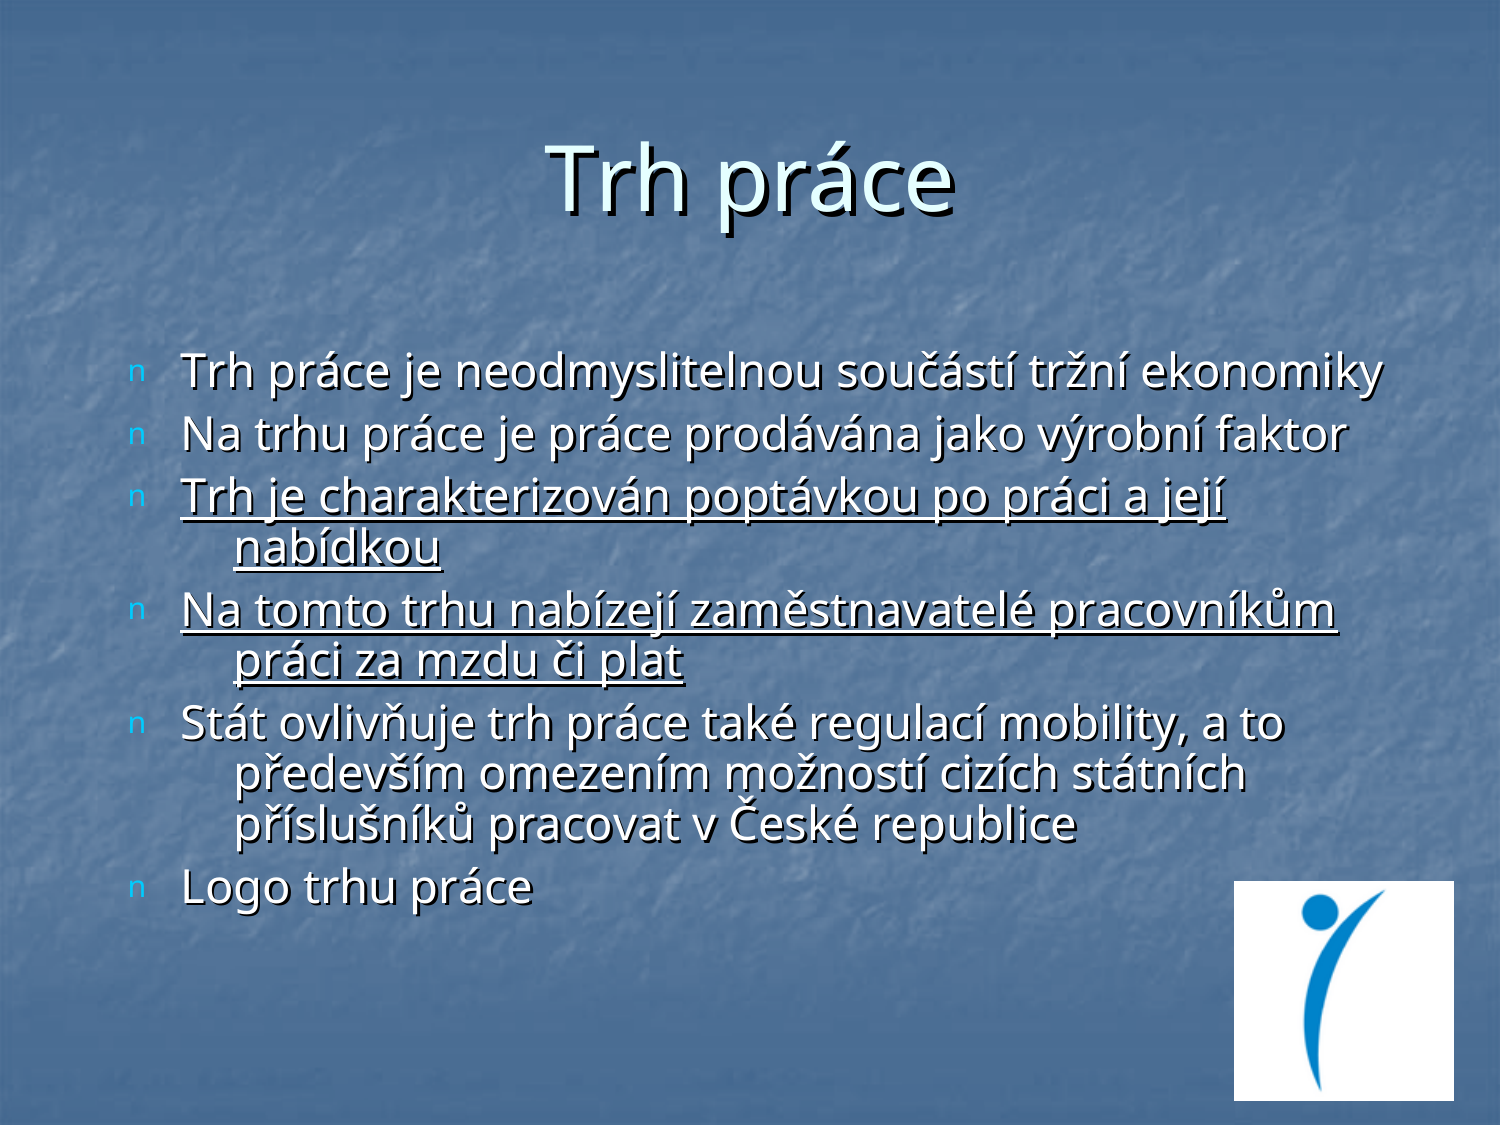

# Trh práce
Trh práce je neodmyslitelnou součástí tržní ekonomiky
Na trhu práce je práce prodávána jako výrobní faktor
Trh je charakterizován poptávkou po práci a její nabídkou
Na tomto trhu nabízejí zaměstnavatelé pracovníkům práci za mzdu či plat
Stát ovlivňuje trh práce také regulací mobility, a to především omezením možností cizích státních příslušníků pracovat v České republice
Logo trhu práce